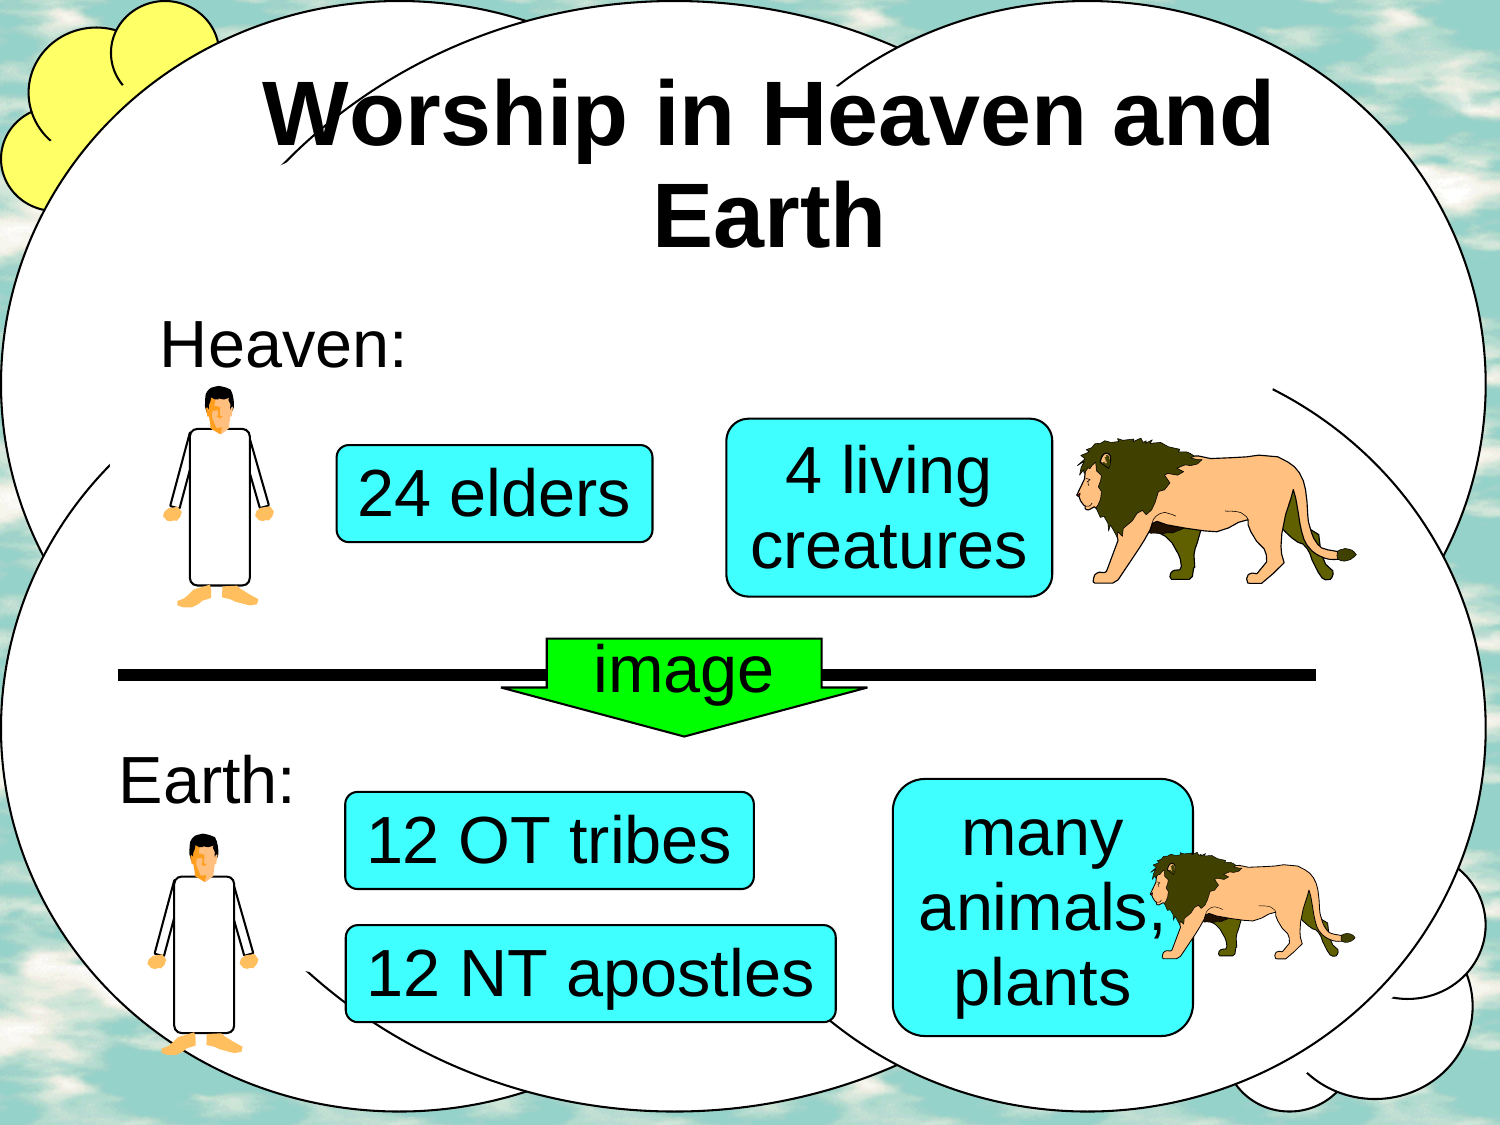

# Worship in Heaven and Earth
Heaven:
4 living
creatures
24 elders
image
Earth:
many
animals,
plants
12 OT tribes
12 NT apostles